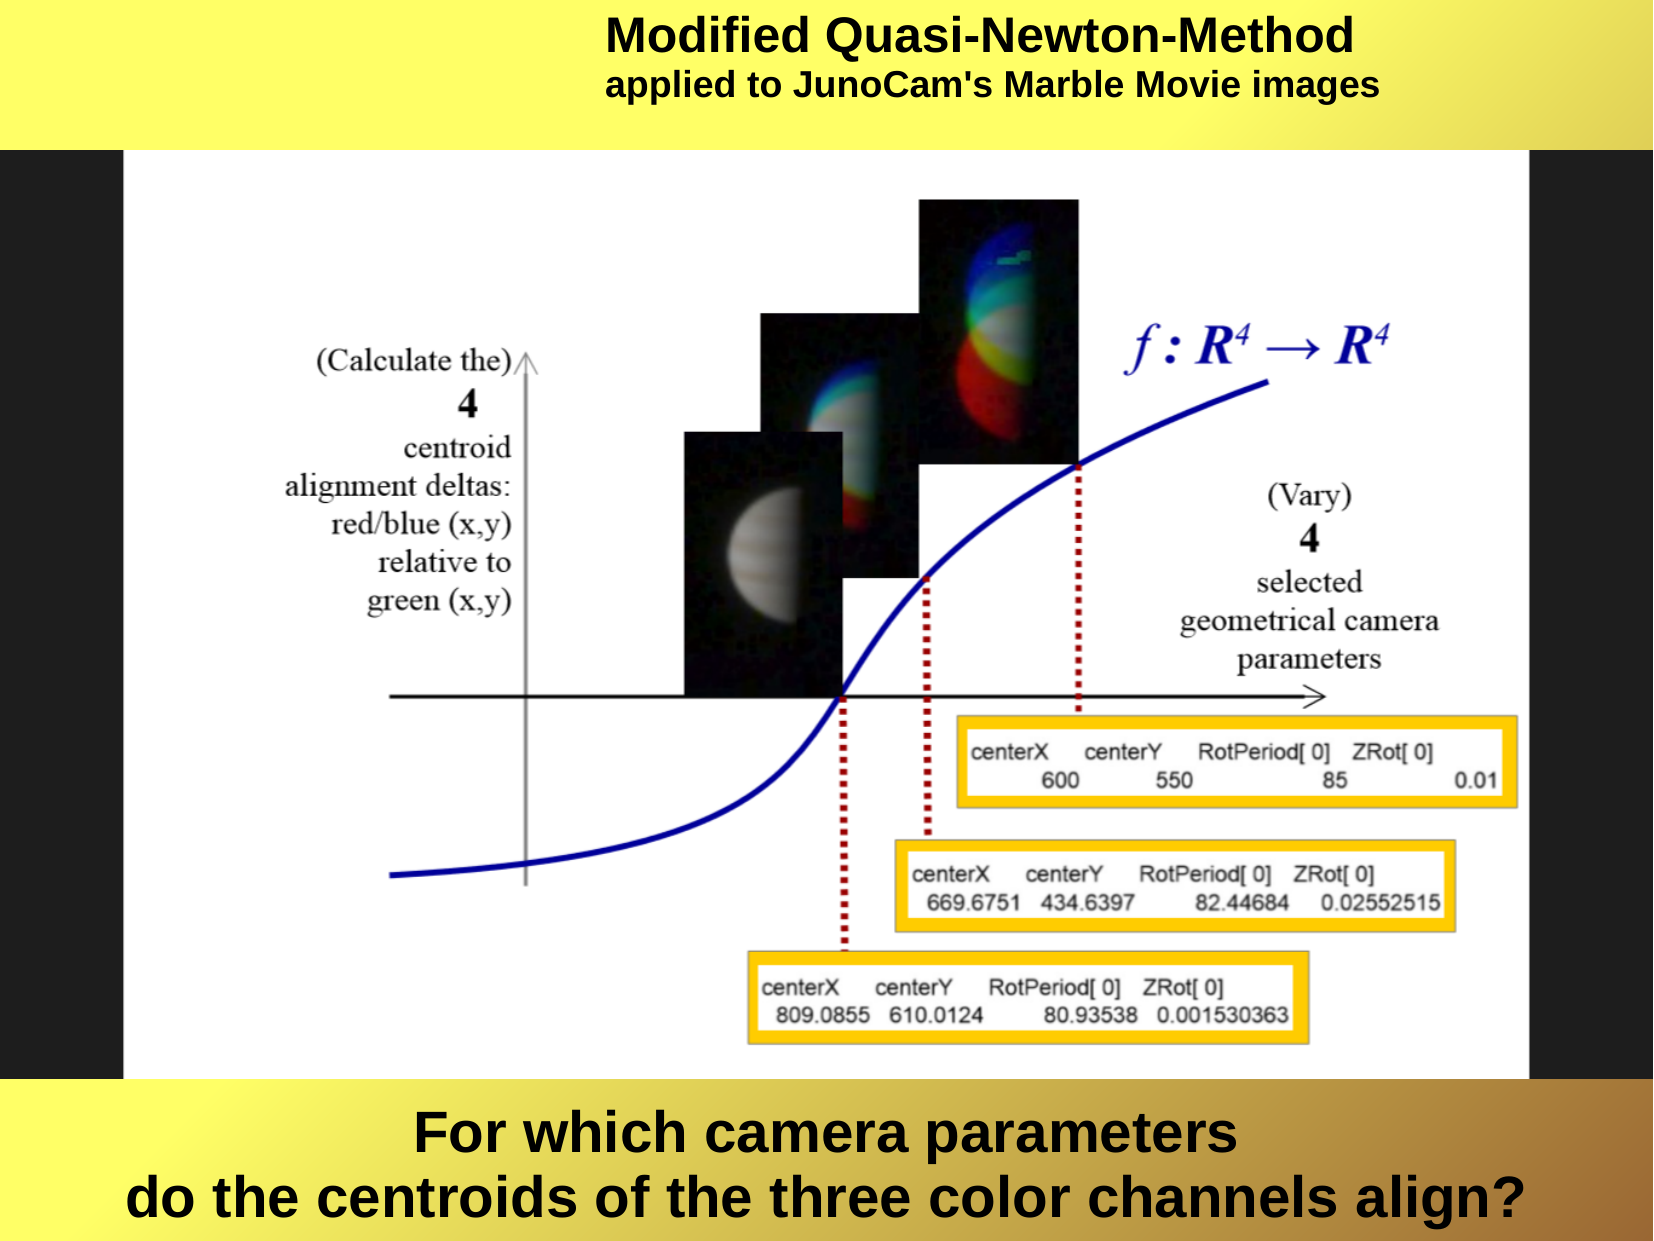

Modified Quasi-Newton-Method
applied to JunoCam's Marble Movie images
For which camera parameters
do the centroids of the three color channels align?